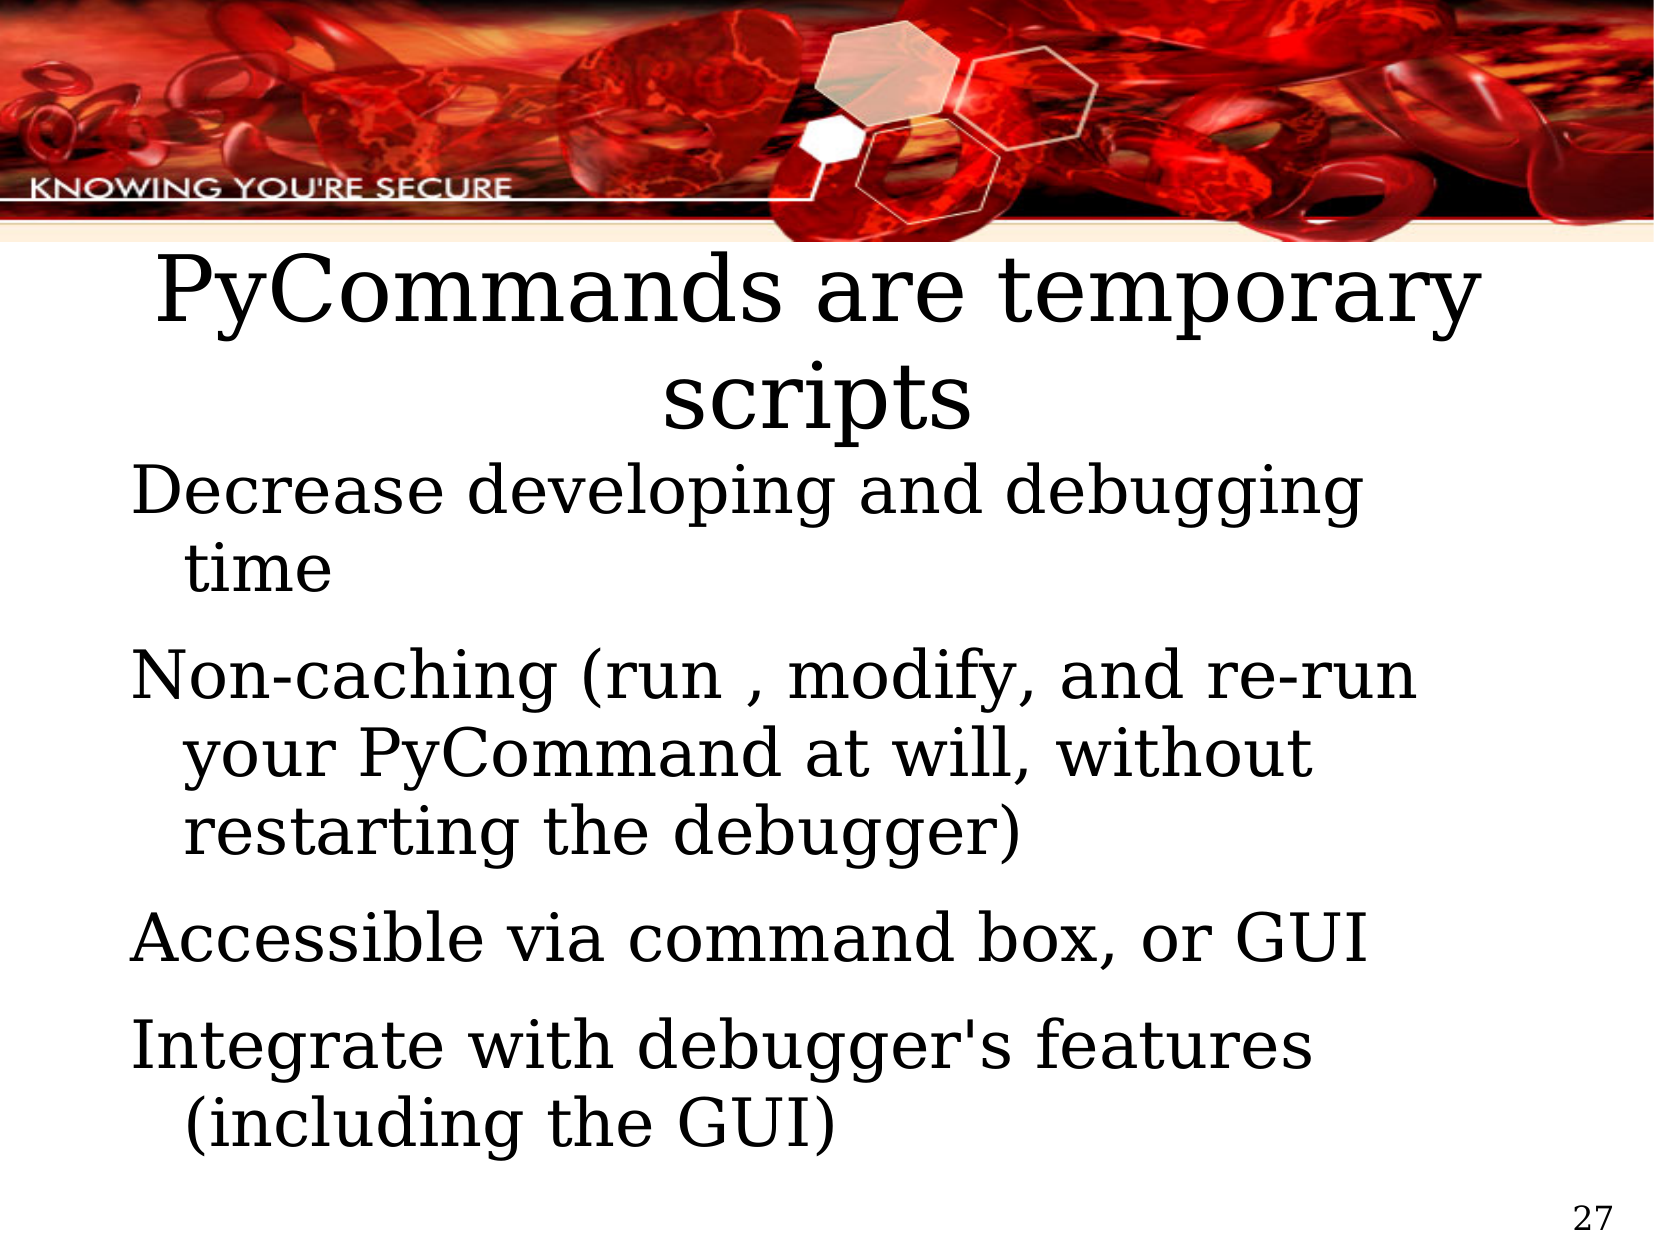

# PyCommands are temporary scripts
Decrease developing and debugging time
Non-caching (run , modify, and re-run your PyCommand at will, without restarting the debugger)
Accessible via command box, or GUI
Integrate with debugger's features (including the GUI)